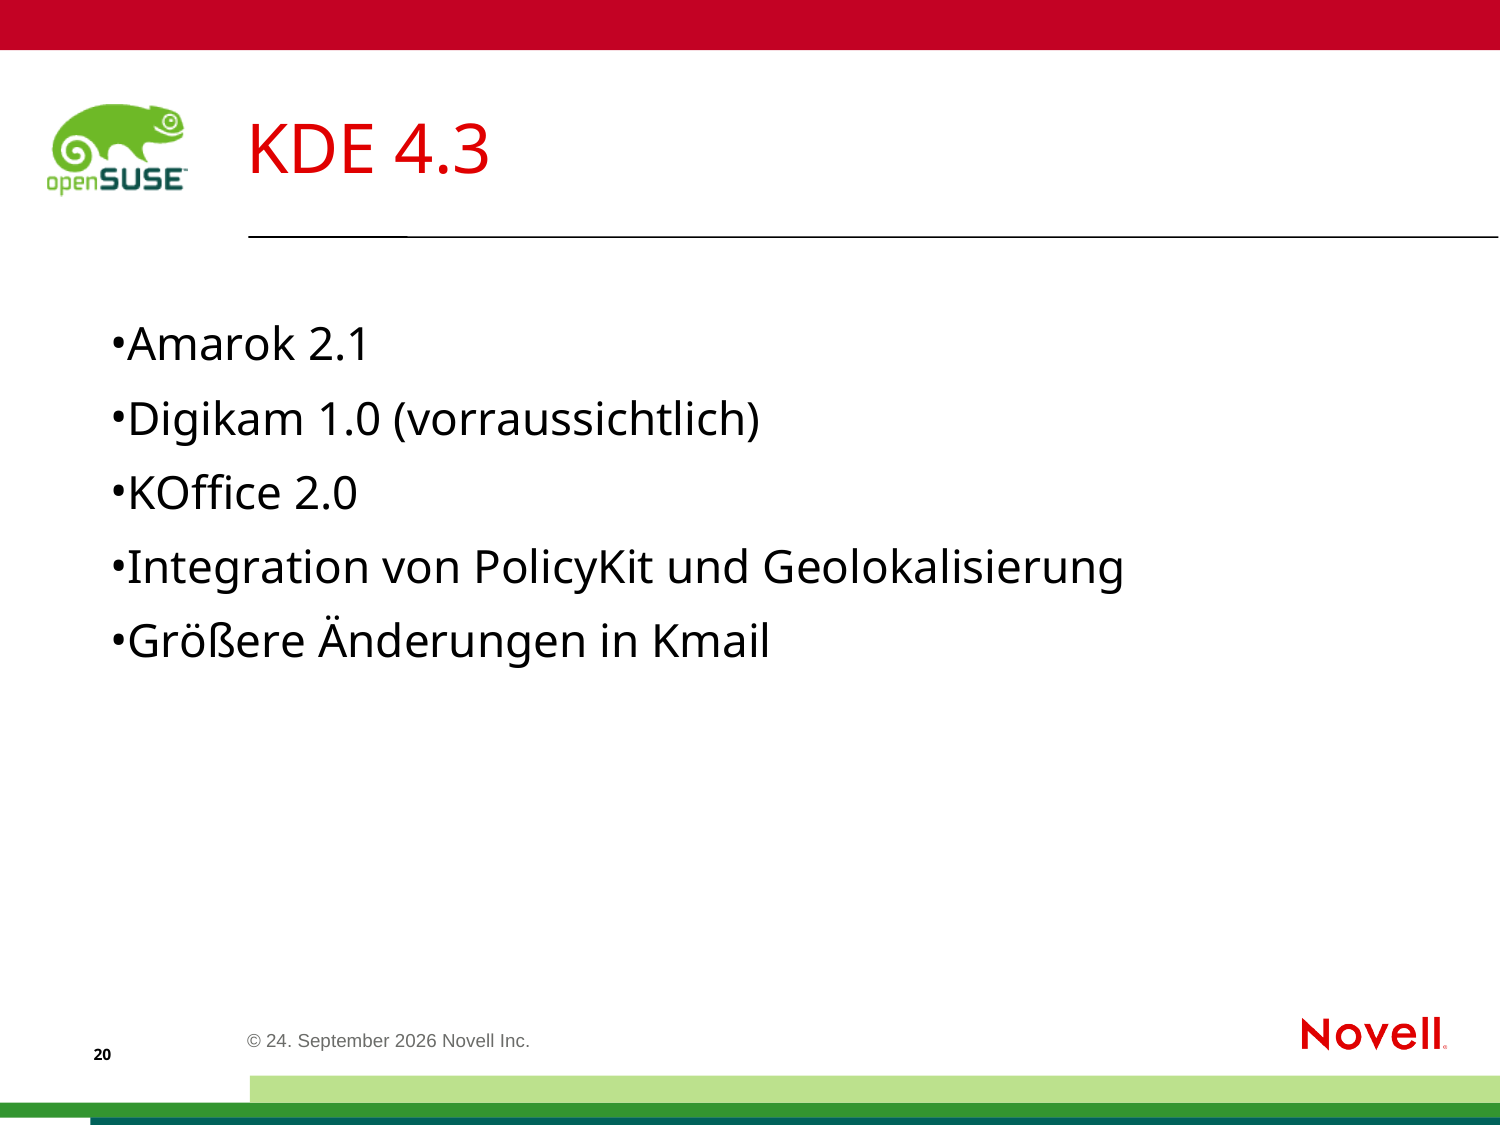

# KDE 4.3
Amarok 2.1
Digikam 1.0 (vorraussichtlich)
KOffice 2.0
Integration von PolicyKit und Geolokalisierung
Größere Änderungen in Kmail